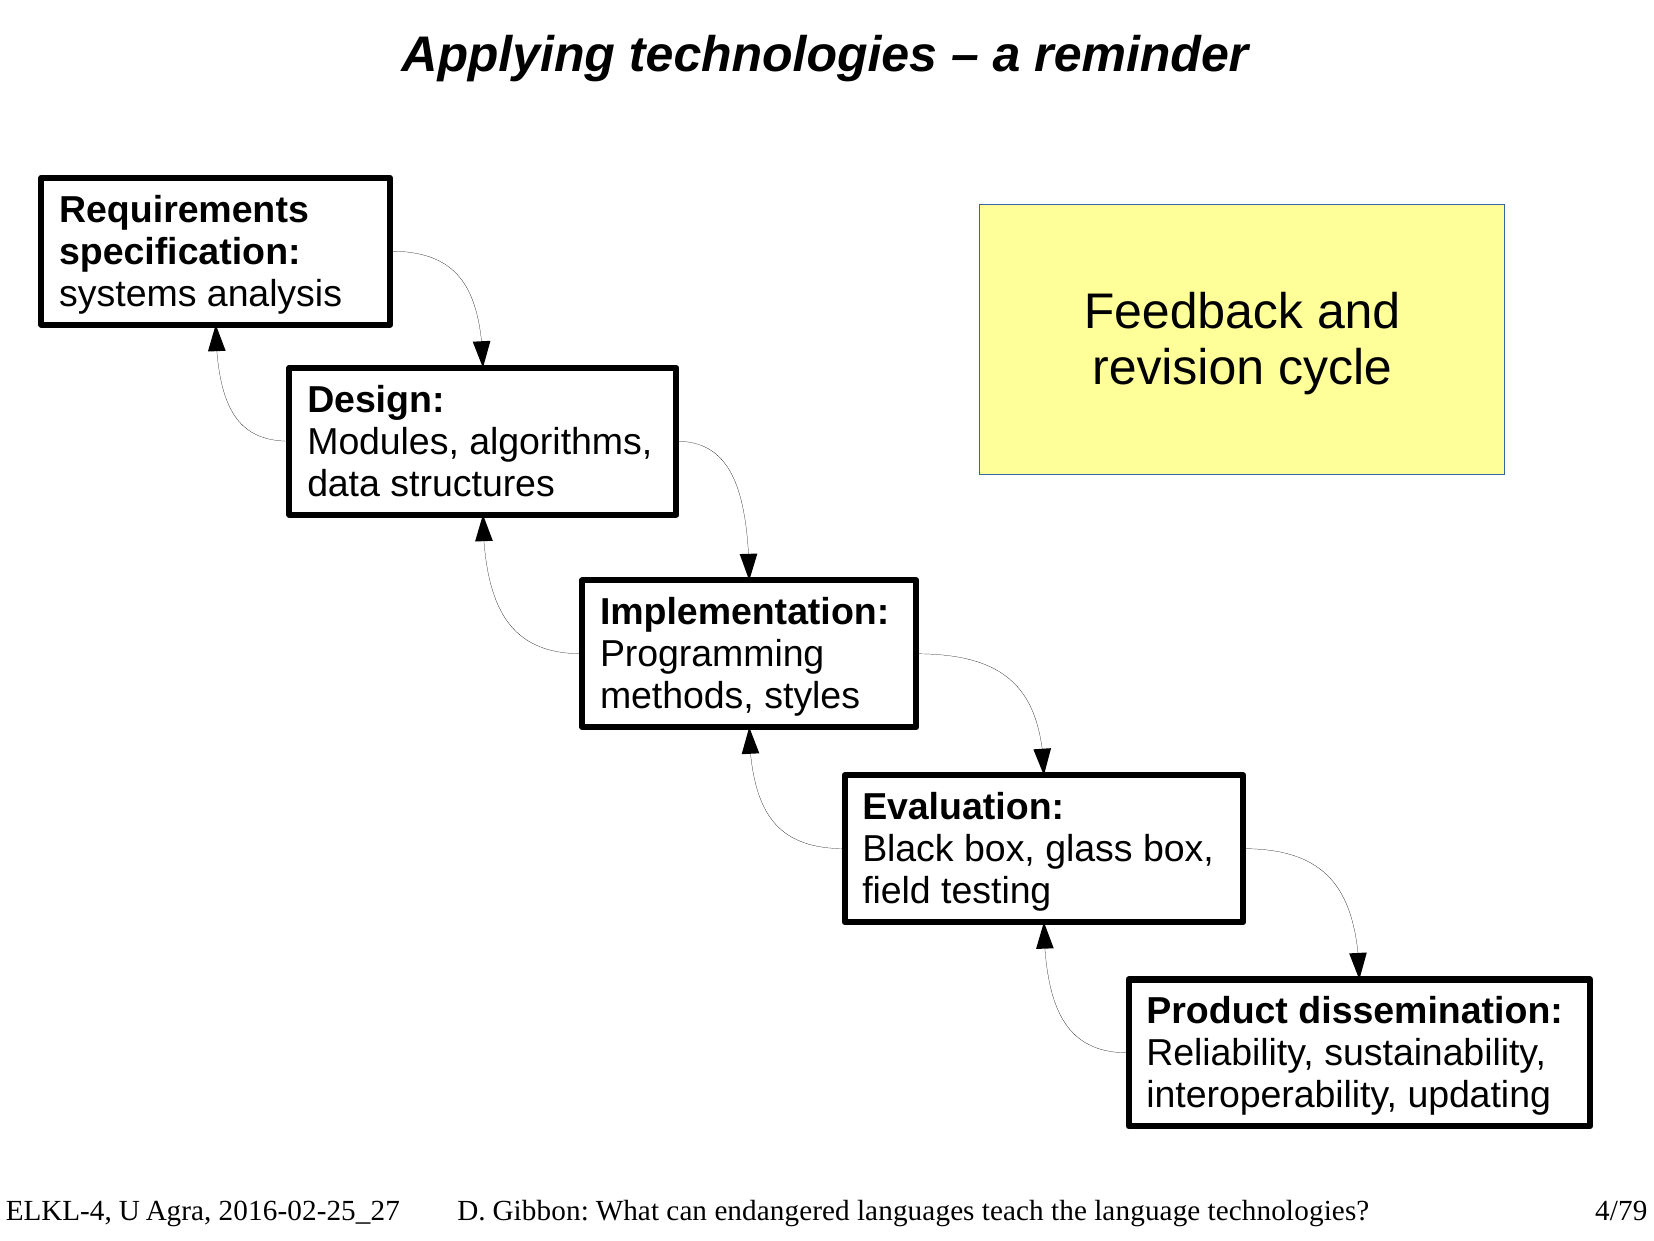

# Applying technologies – a reminder
Requirements specification: systems analysis
Feedback and
revision cycle
Design:
Modules, algorithms, data structures
Implementation:
Programming methods, styles
Evaluation:
Black box, glass box, field testing
Product dissemination:
Reliability, sustainability, interoperability, updating
ELKL-4, U Agra, 2016-02-25_27
D. Gibbon: What can endangered languages teach the language technologies?
4